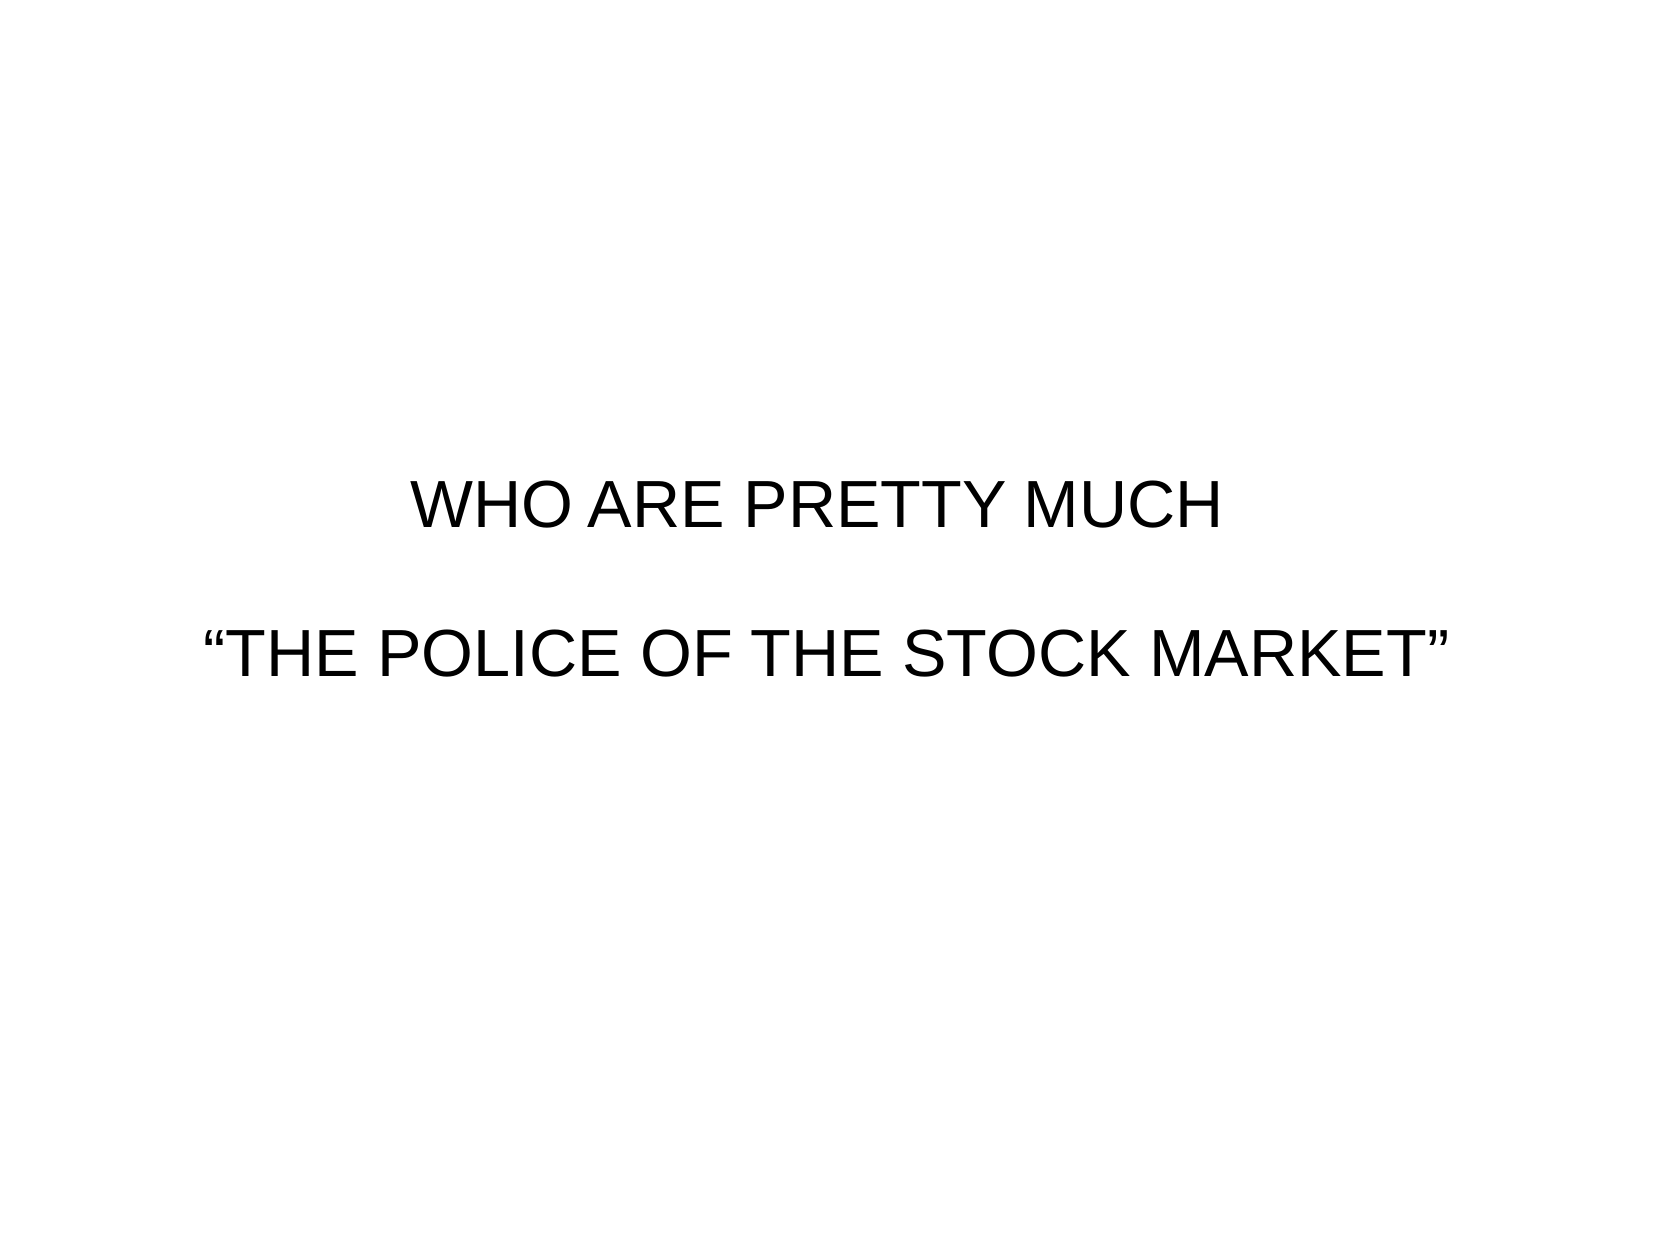

# WHO ARE PRETTY MUCH
“THE POLICE OF THE STOCK MARKET”